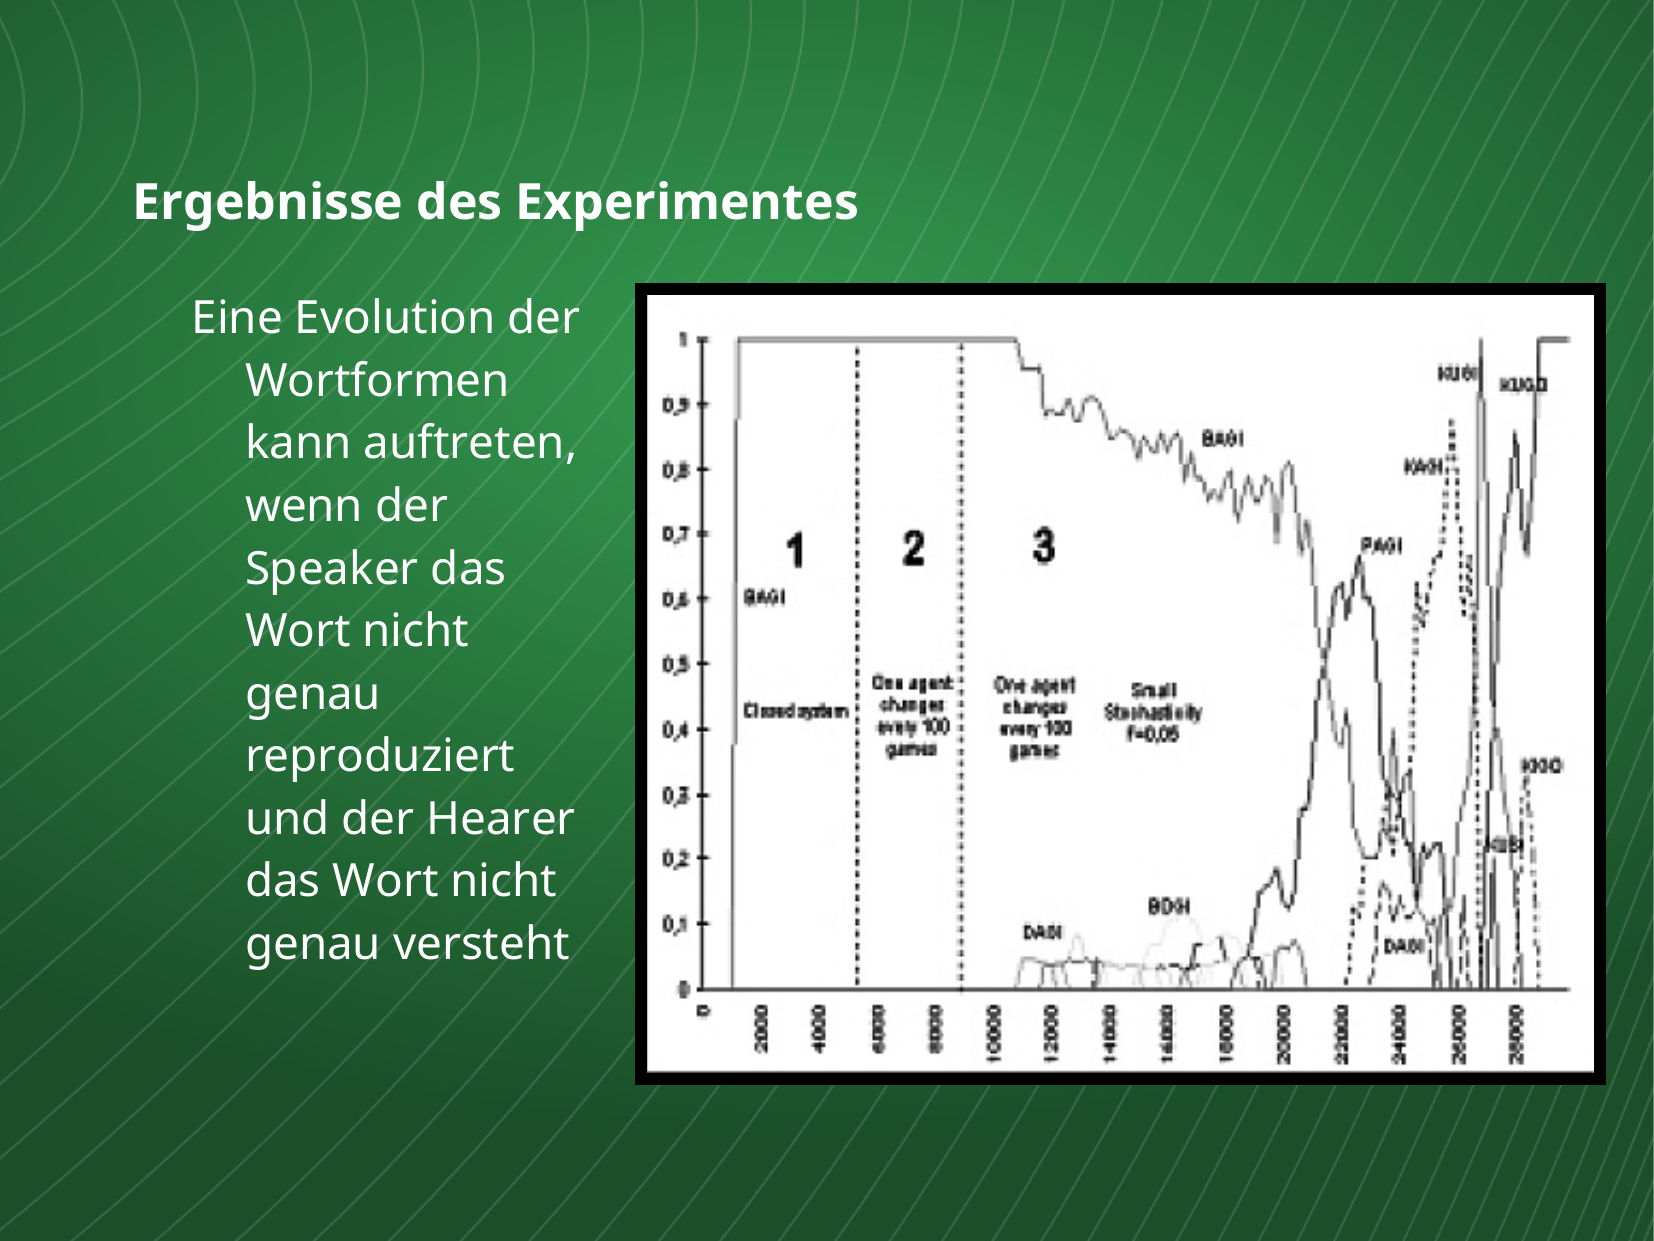

Ergebnisse des Experimentes
Eine Evolution der Wortformen kann auftreten, wenn der Speaker das Wort nicht genau reproduziert und der Hearer das Wort nicht genau versteht